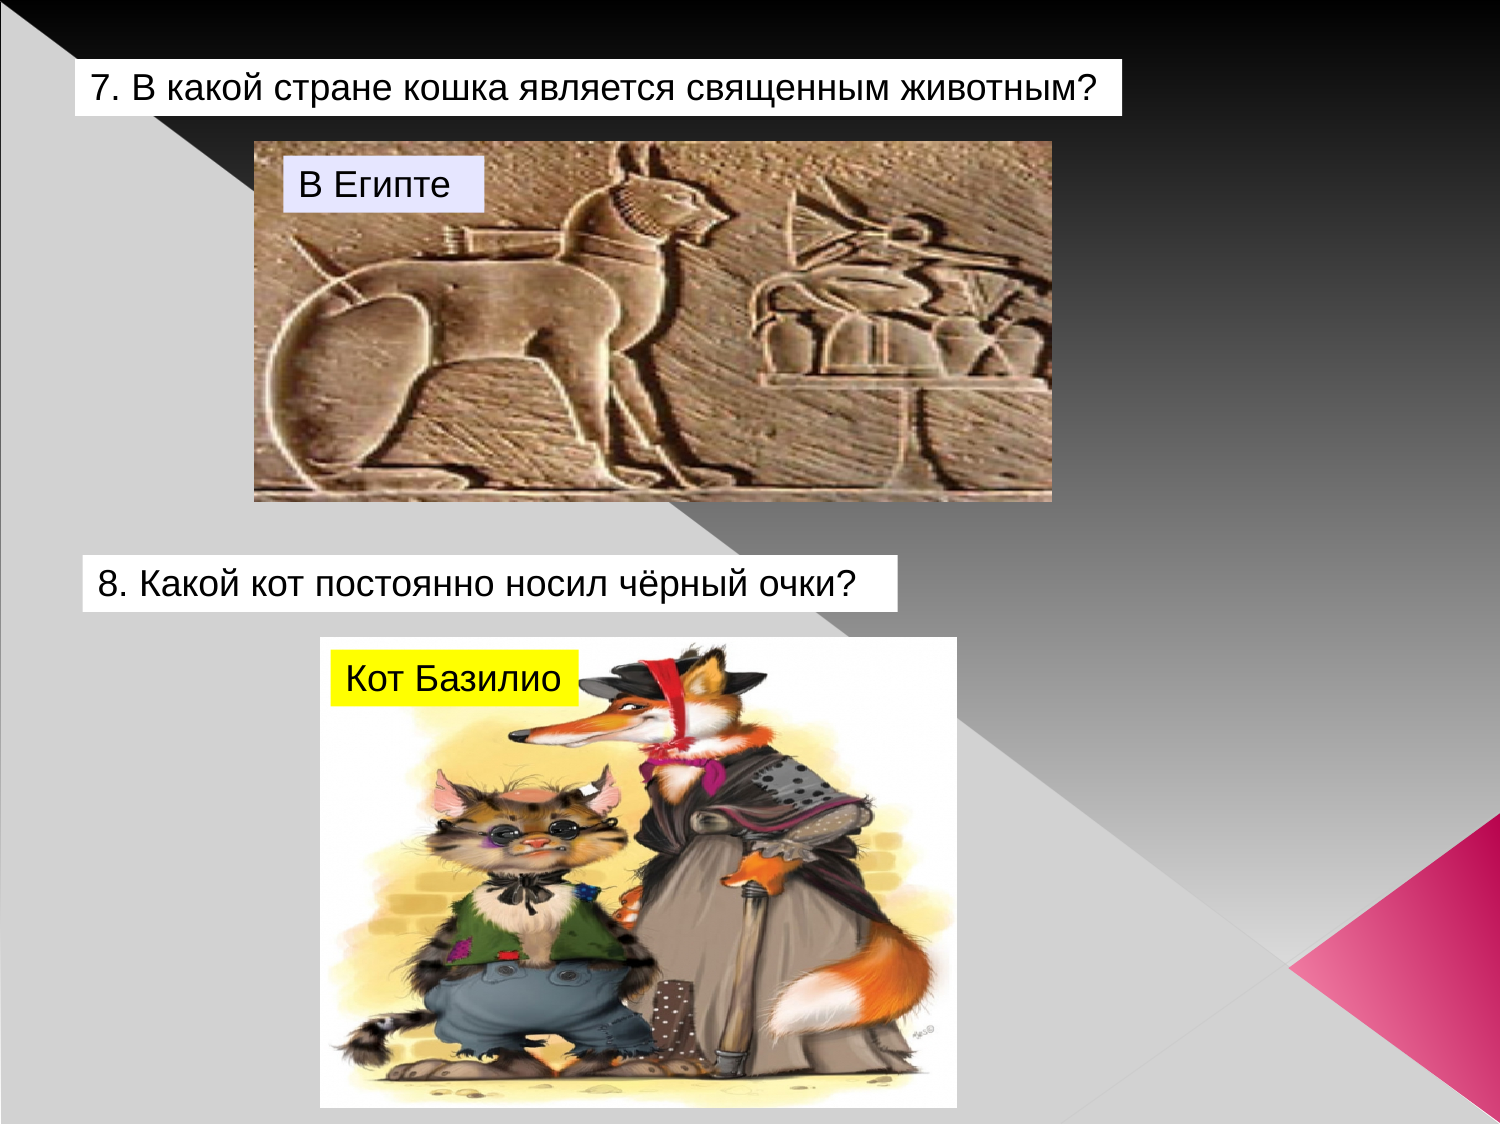

#
7. В какой стране кошка является священным животным?
В Египте
8. Какой кот постоянно носил чёрный очки?
Кот Базилио